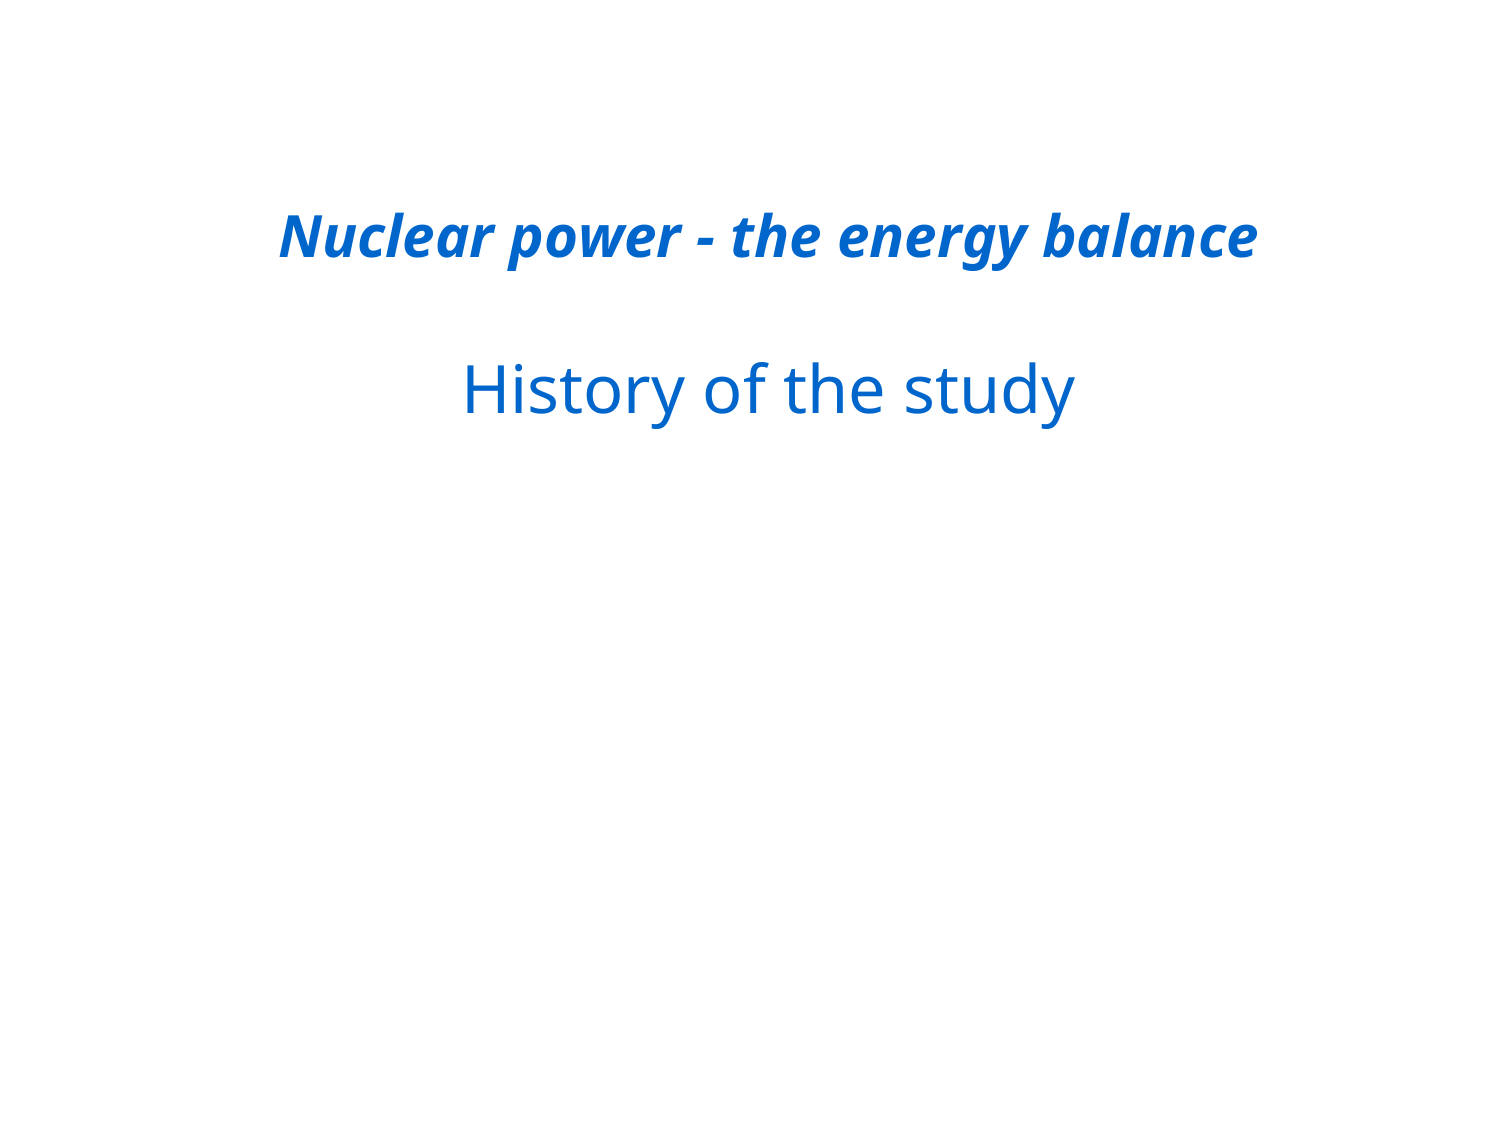

Nuclear power - the energy balance
History of the study